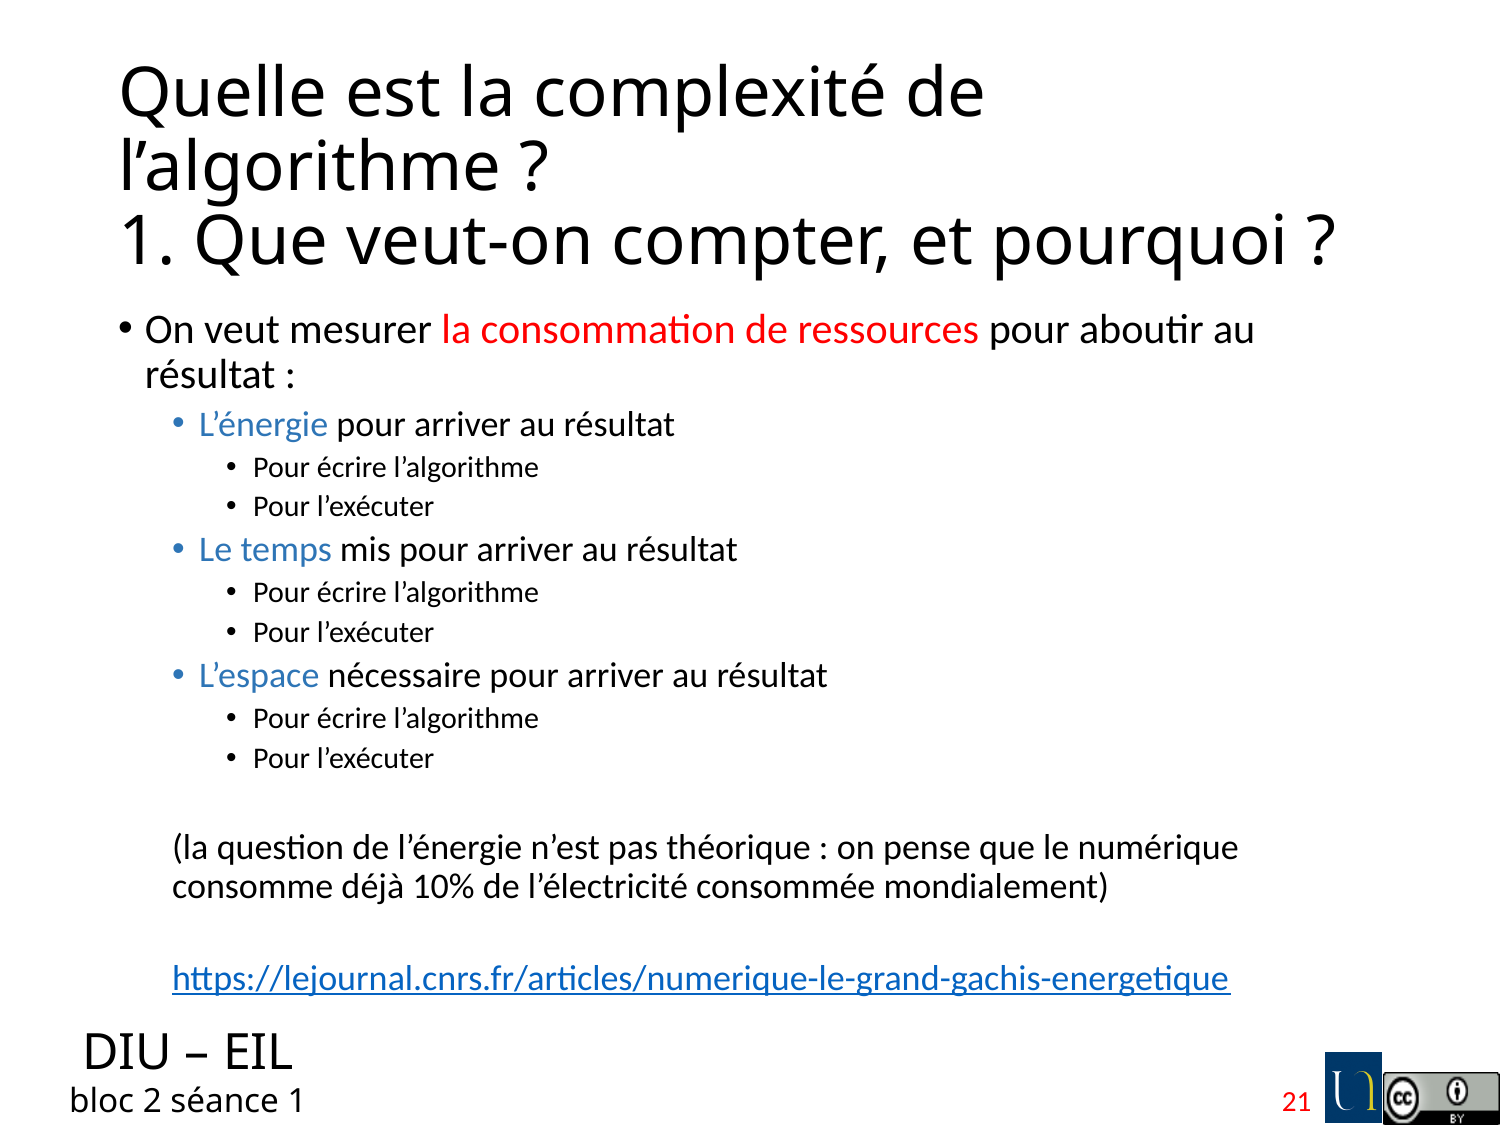

# Quelle est la complexité de l’algorithme ? 1. Que veut-on compter, et pourquoi ?
On veut mesurer la consommation de ressources pour aboutir au résultat :
L’énergie pour arriver au résultat
Pour écrire l’algorithme
Pour l’exécuter
Le temps mis pour arriver au résultat
Pour écrire l’algorithme
Pour l’exécuter
L’espace nécessaire pour arriver au résultat
Pour écrire l’algorithme
Pour l’exécuter
(la question de l’énergie n’est pas théorique : on pense que le numérique consomme déjà 10% de l’électricité consommée mondialement)
https://lejournal.cnrs.fr/articles/numerique-le-grand-gachis-energetique